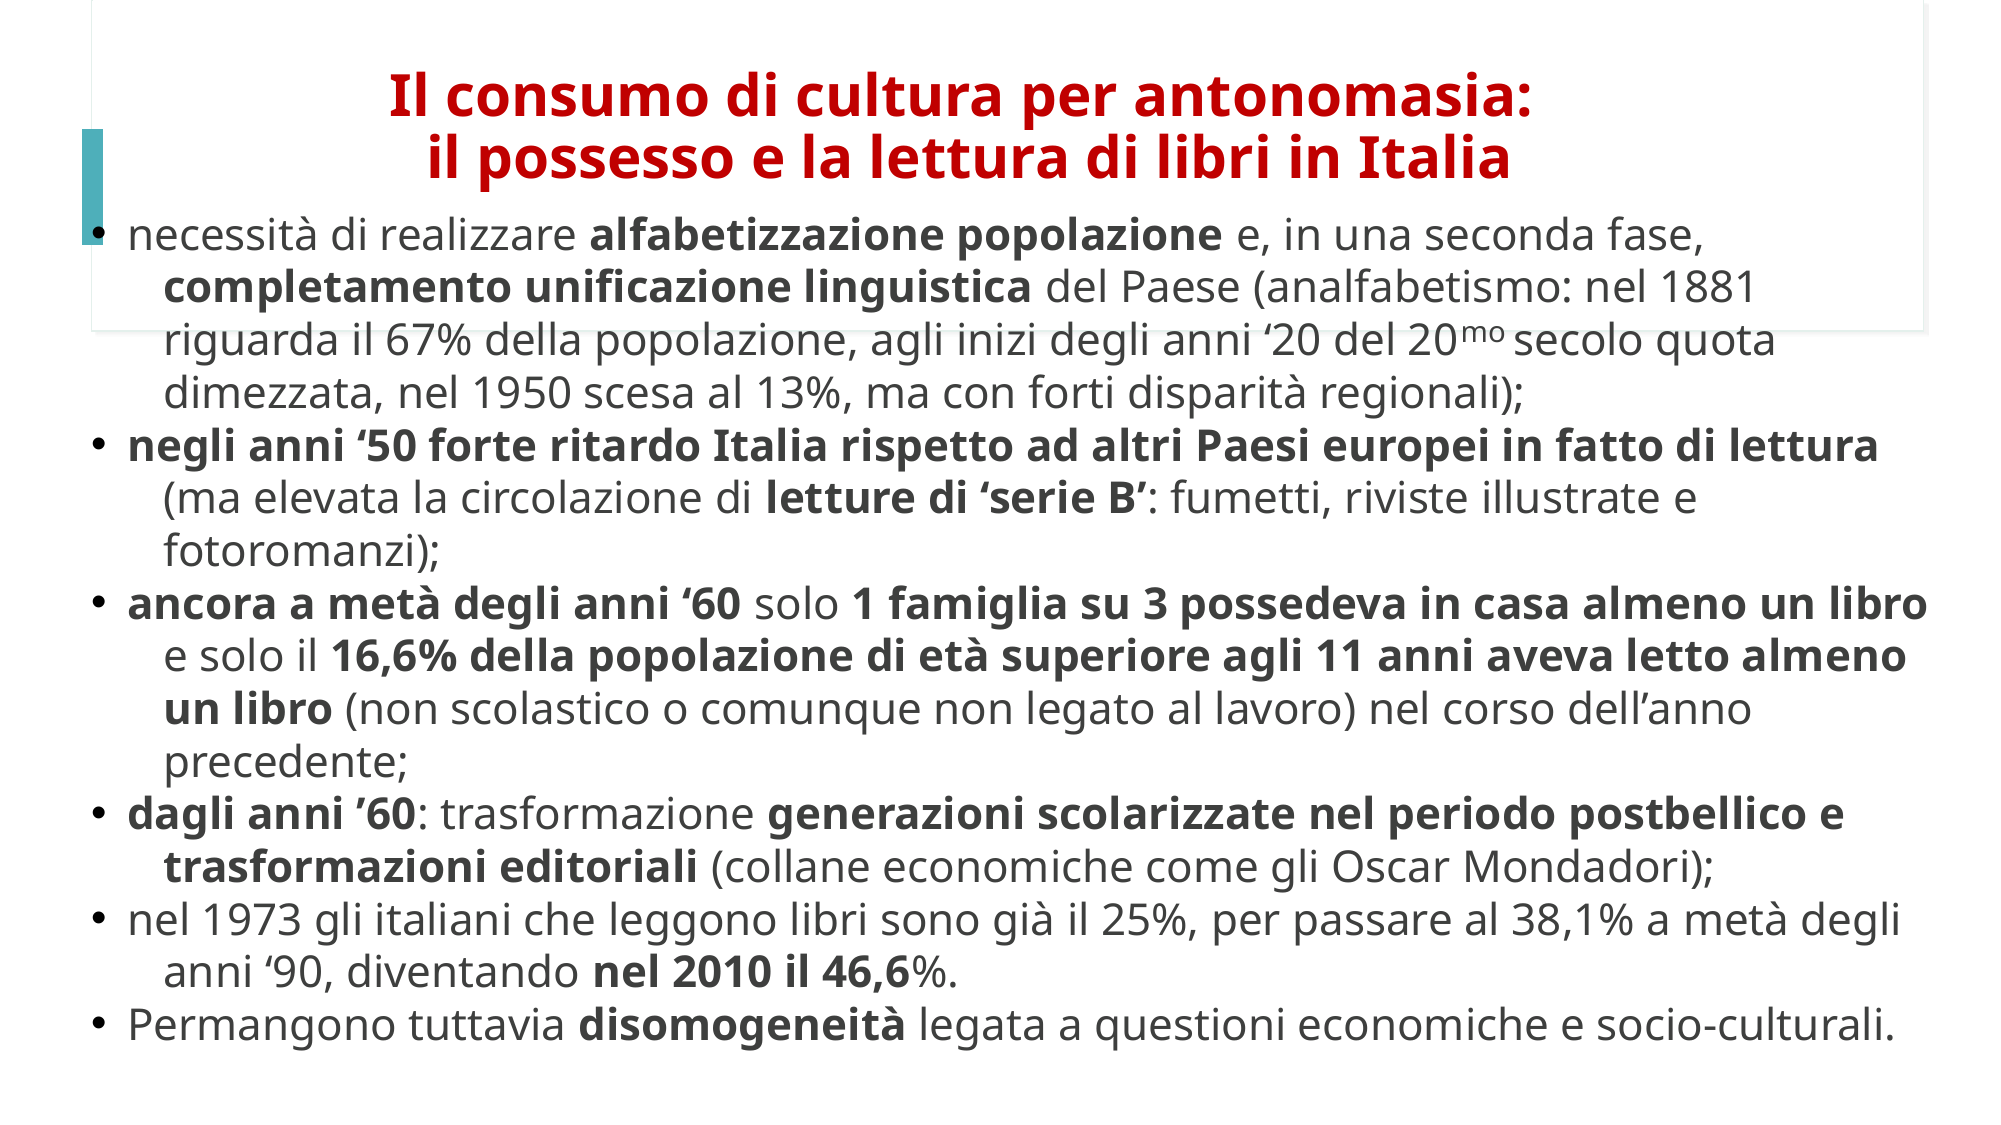

# Il consumo di cultura per antonomasia: il possesso e la lettura di libri in Italia
necessità di realizzare alfabetizzazione popolazione e, in una seconda fase, completamento unificazione linguistica del Paese (analfabetismo: nel 1881 riguarda il 67% della popolazione, agli inizi degli anni ‘20 del 20mo secolo quota dimezzata, nel 1950 scesa al 13%, ma con forti disparità regionali);
negli anni ‘50 forte ritardo Italia rispetto ad altri Paesi europei in fatto di lettura (ma elevata la circolazione di letture di ‘serie B’: fumetti, riviste illustrate e fotoromanzi);
ancora a metà degli anni ‘60 solo 1 famiglia su 3 possedeva in casa almeno un libro e solo il 16,6% della popolazione di età superiore agli 11 anni aveva letto almeno un libro (non scolastico o comunque non legato al lavoro) nel corso dell’anno precedente;
dagli anni ’60: trasformazione generazioni scolarizzate nel periodo postbellico e trasformazioni editoriali (collane economiche come gli Oscar Mondadori);
nel 1973 gli italiani che leggono libri sono già il 25%, per passare al 38,1% a metà degli anni ‘90, diventando nel 2010 il 46,6%.
Permangono tuttavia disomogeneità legata a questioni economiche e socio-culturali.